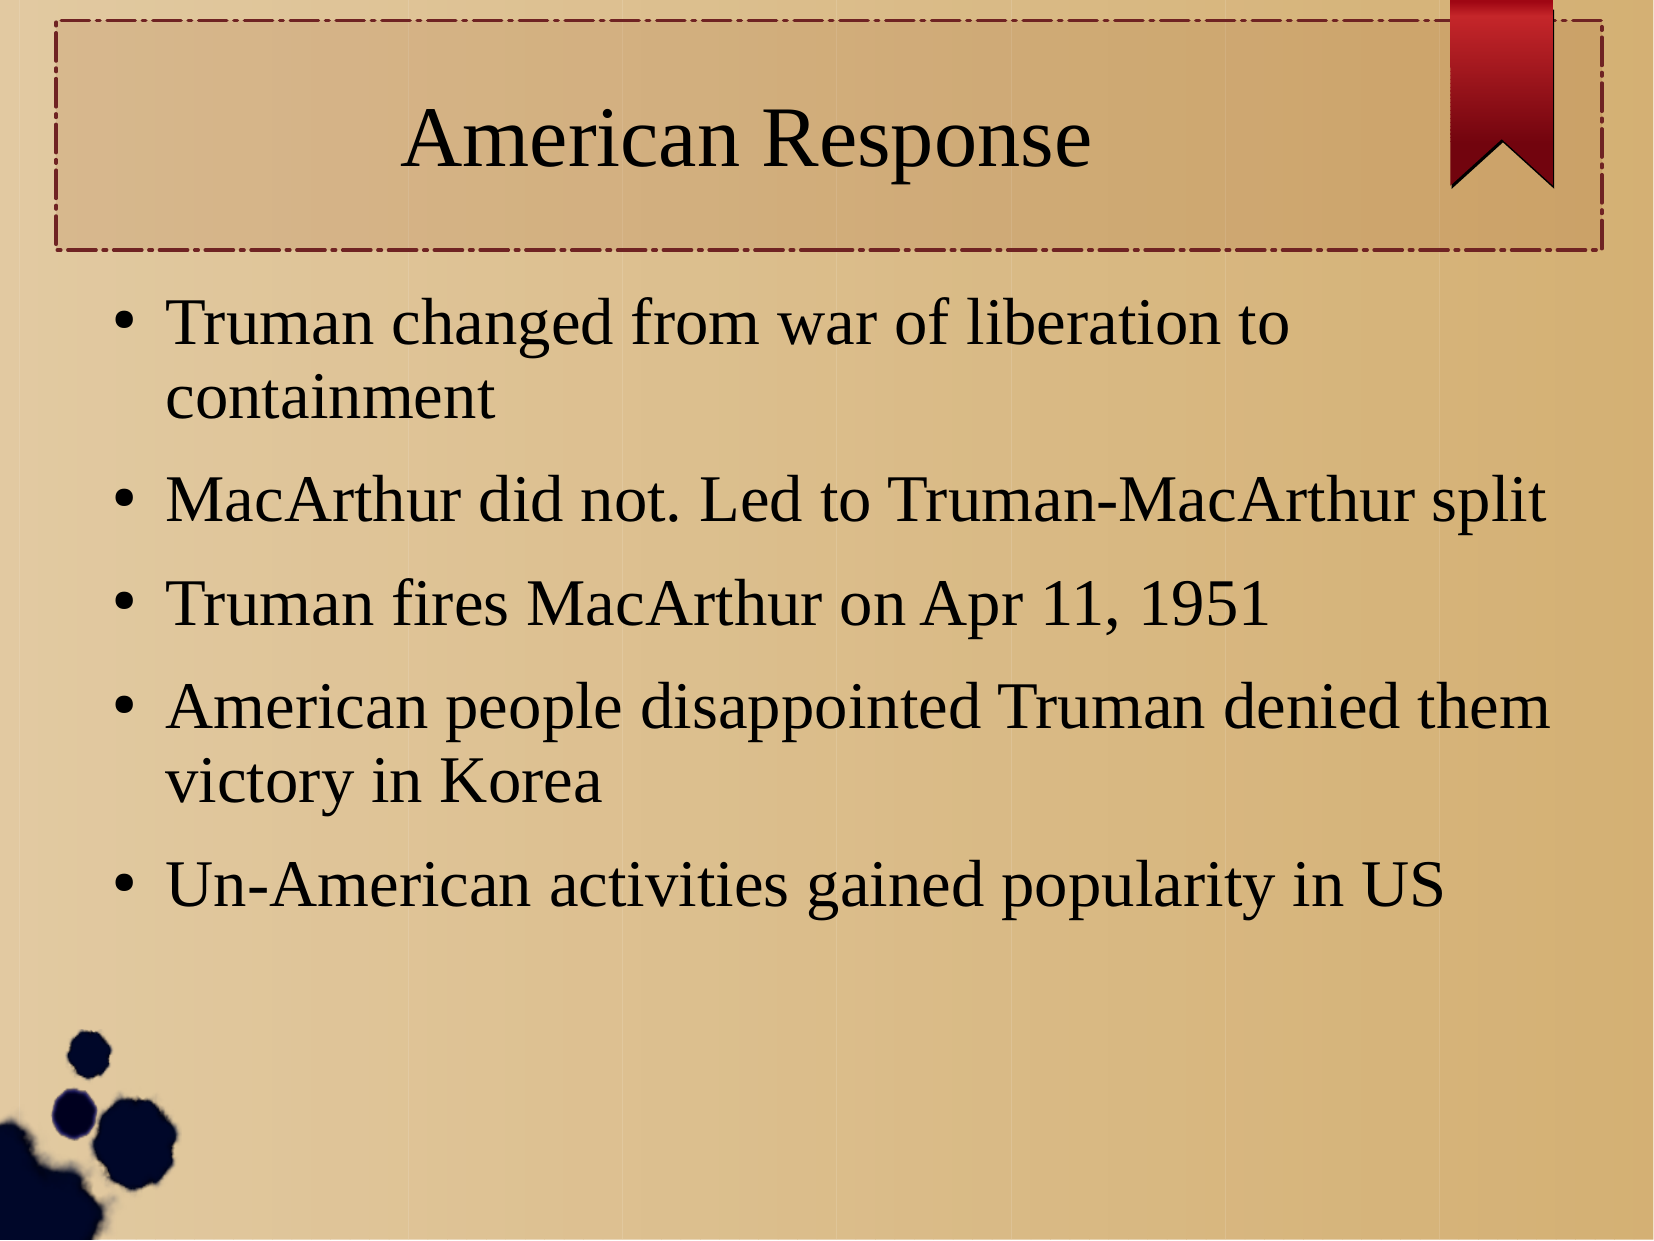

# American Response
Truman changed from war of liberation to containment
MacArthur did not. Led to Truman-MacArthur split
Truman fires MacArthur on Apr 11, 1951
American people disappointed Truman denied them victory in Korea
Un-American activities gained popularity in US